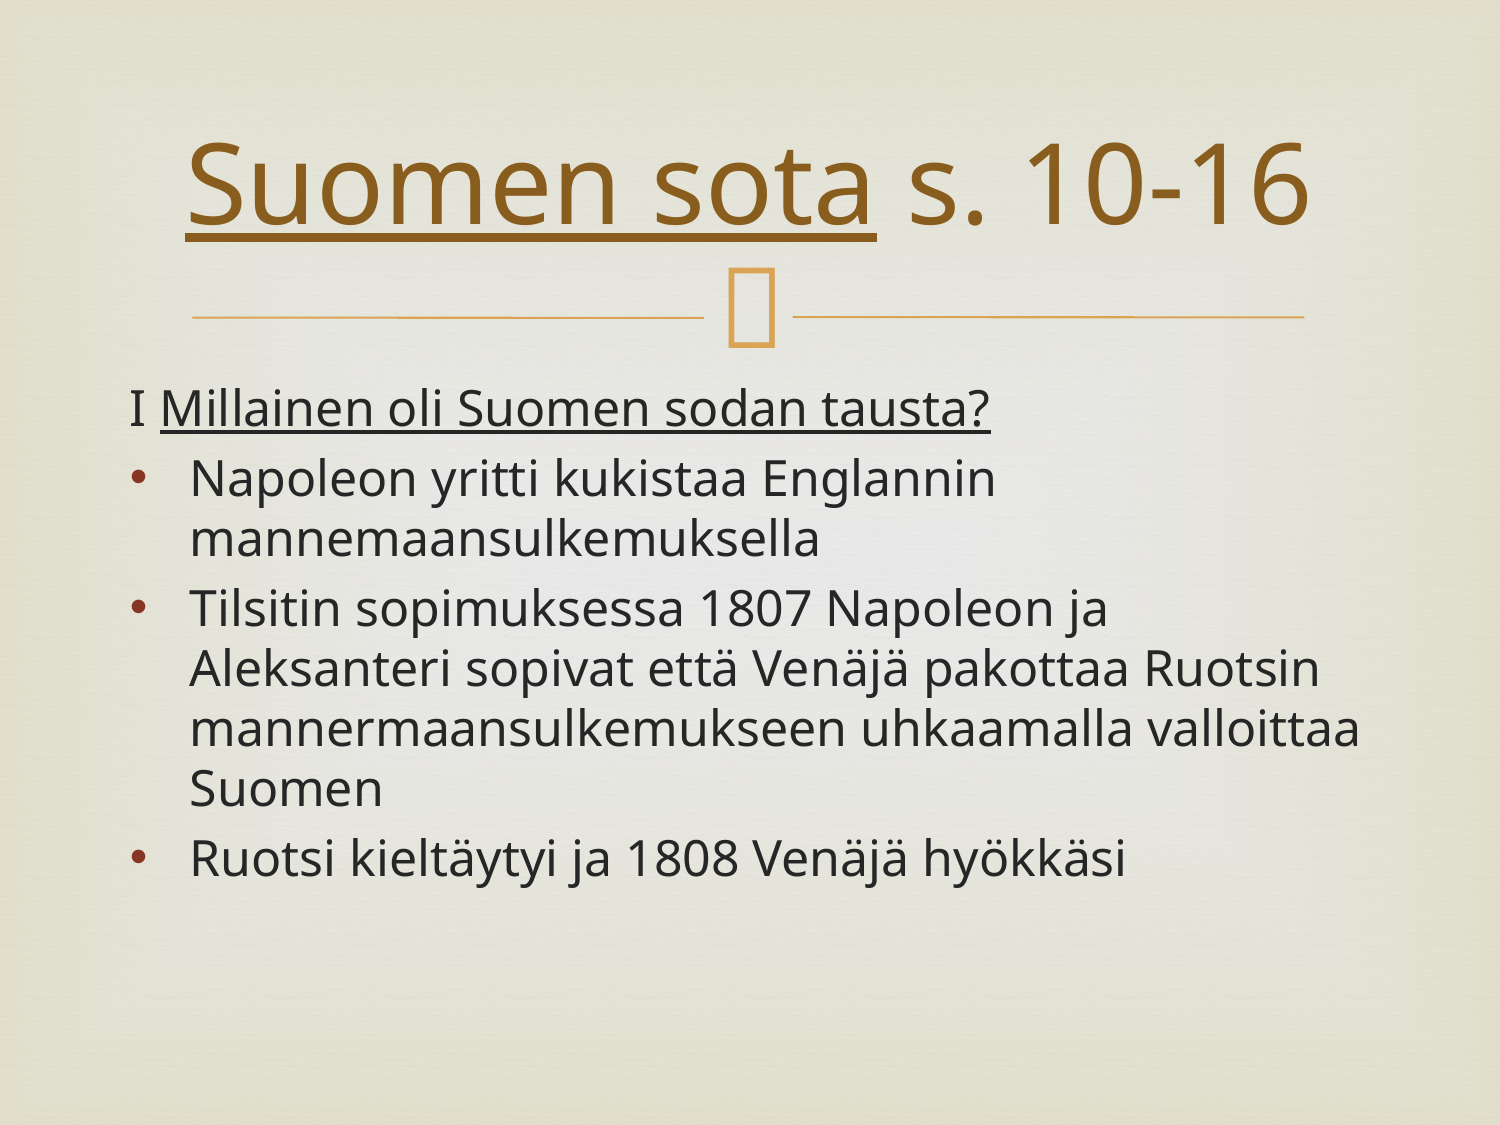

Suomen sota s. 10-16
# I Millainen oli Suomen sodan tausta?
Napoleon yritti kukistaa Englannin mannemaansulkemuksella
Tilsitin sopimuksessa 1807 Napoleon ja Aleksanteri sopivat että Venäjä pakottaa Ruotsin mannermaansulkemukseen uhkaamalla valloittaa Suomen
Ruotsi kieltäytyi ja 1808 Venäjä hyökkäsi